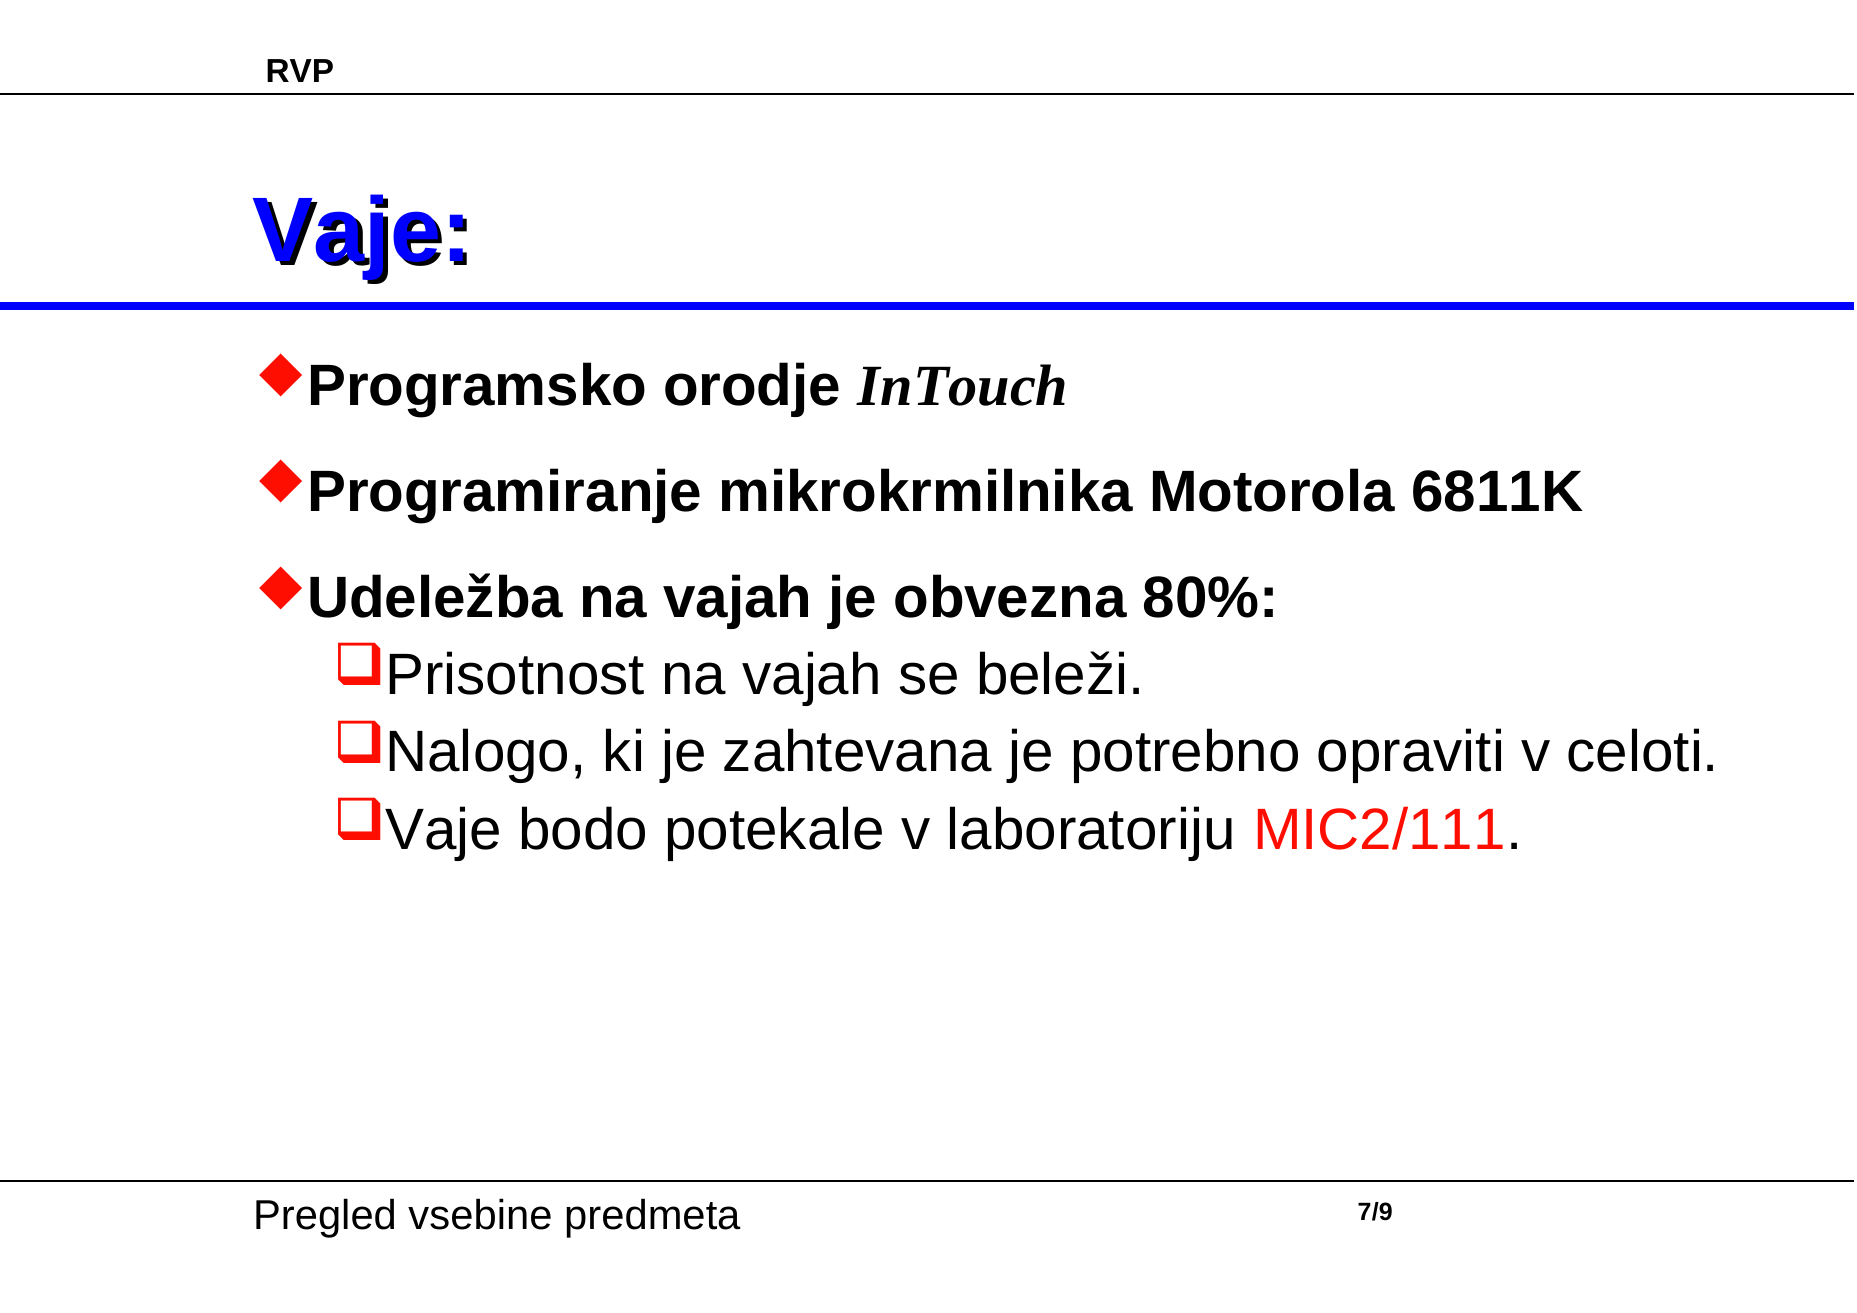

# Vaje:
Programsko orodje InTouch
Programiranje mikrokrmilnika Motorola 6811K
Udeležba na vajah je obvezna 80%:
Prisotnost na vajah se beleži.
Nalogo, ki je zahtevana je potrebno opraviti v celoti.
Vaje bodo potekale v laboratoriju MIC2/111.